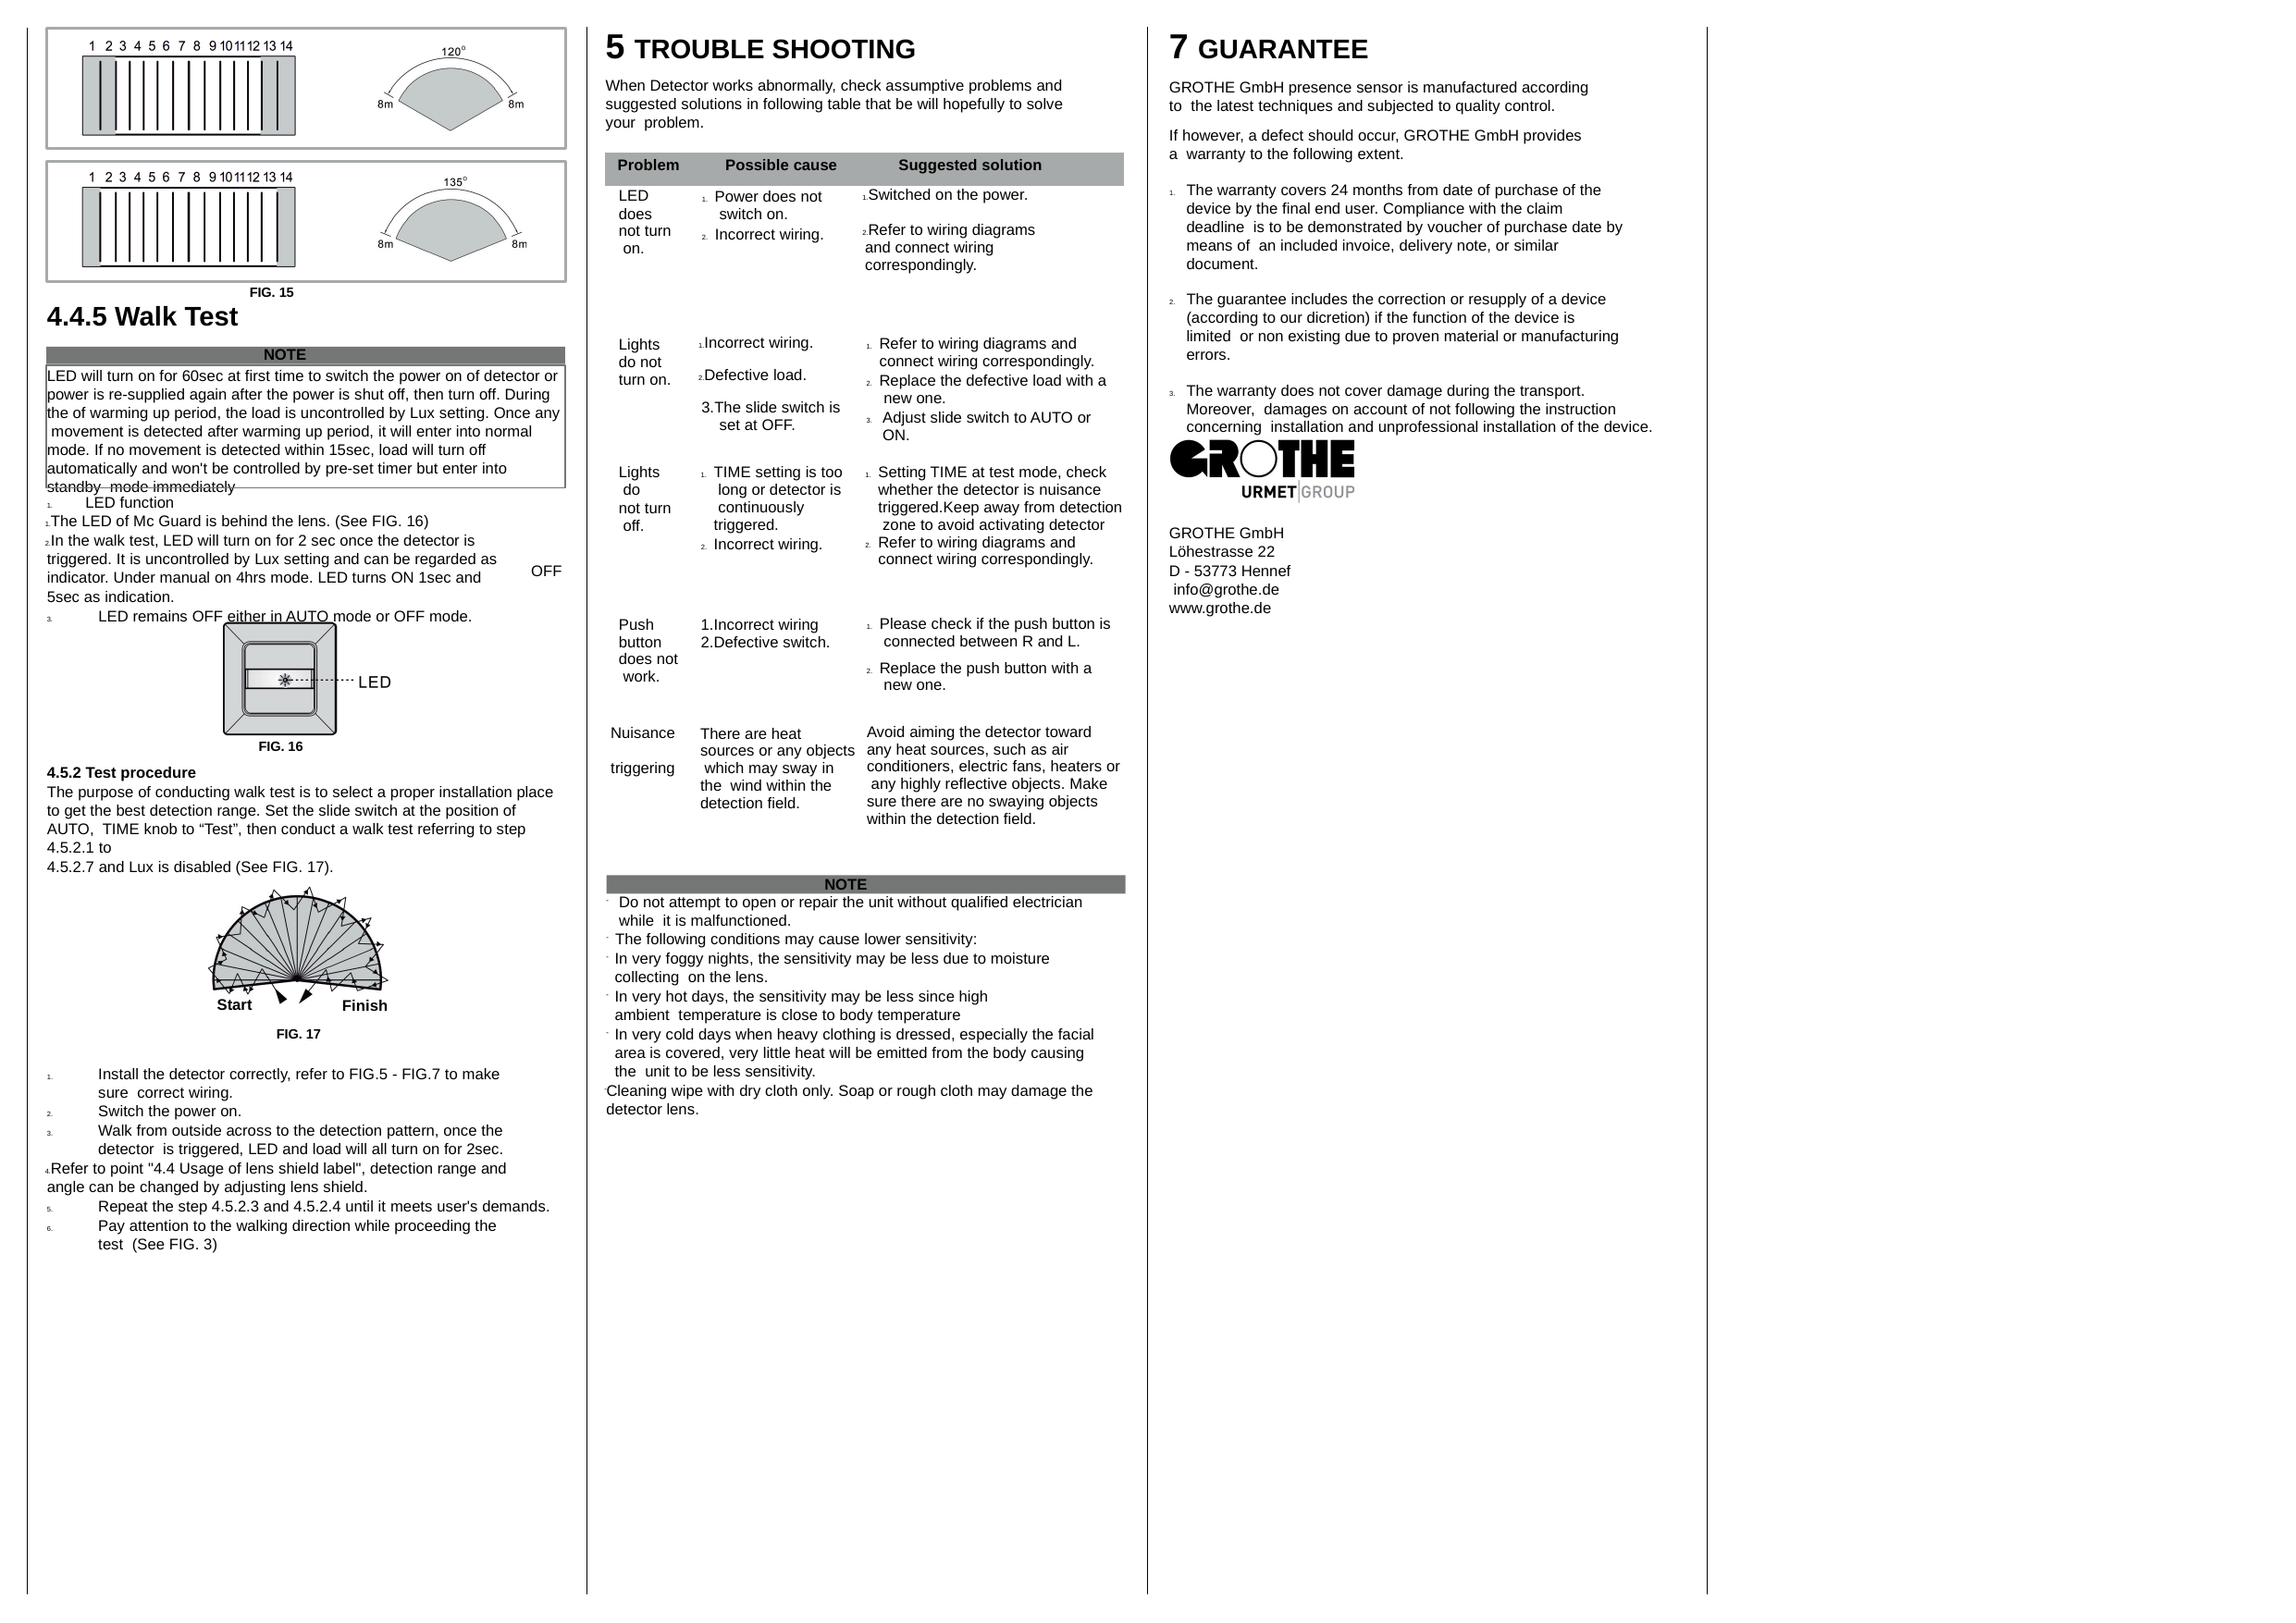

5 TROUBLE SHOOTING
When Detector works abnormally, check assumptive problems and suggested solutions in following table that be will hopefully to solve your problem.
7 GUARANTEE
GROTHE GmbH presence sensor is manufactured according to the latest techniques and subjected to quality control.
If however, a defect should occur, GROTHE GmbH provides a warranty to the following extent.
The warranty covers 24 months from date of purchase of the device by the final end user. Compliance with the claim deadline is to be demonstrated by voucher of purchase date by means of an included invoice, delivery note, or similar document.
The guarantee includes the correction or resupply of a device (according to our dicretion) if the function of the device is limited or non existing due to proven material or manufacturing errors.
The warranty does not cover damage during the transport. Moreover, damages on account of not following the instruction concerning installation and unprofessional installation of the device.
| Problem | Possible cause | Suggested solution |
| --- | --- | --- |
| LED does not turn on. | Power does not switch on. Incorrect wiring. | Switched on the power. Refer to wiring diagrams and connect wiring correspondingly. |
| Lights do not turn on. | Incorrect wiring. Defective load. 3.The slide switch is set at OFF. | Refer to wiring diagrams and connect wiring correspondingly. Replace the defective load with a new one. Adjust slide switch to AUTO or ON. |
| Lights do not turn off. | TIME setting is too long or detector is continuously triggered. Incorrect wiring. | Setting TIME at test mode, check whether the detector is nuisance triggered.Keep away from detection zone to avoid activating detector Refer to wiring diagrams and connect wiring correspondingly. |
| Push button does not work. | 1.Incorrect wiring 2.Defective switch. | Please check if the push button is connected between R and L. Replace the push button with a new one. |
| Nuisance triggering | There are heat sources or any objects which may sway in the wind within the detection field. | Avoid aiming the detector toward any heat sources, such as air conditioners, electric fans, heaters or any highly reflective objects. Make sure there are no swaying objects within the detection field. |
FIG. 15
4.4.5 Walk Test
NOTE
LED will turn on for 60sec at first time to switch the power on of detector or power is re-supplied again after the power is shut off, then turn off. During the of warming up period, the load is uncontrolled by Lux setting. Once any movement is detected after warming up period, it will enter into normal mode. If no movement is detected within 15sec, load will turn off automatically and won't be controlled by pre-set timer but enter into standby mode immediately
LED function
The LED of Mc Guard is behind the lens. (See FIG. 16)
In the walk test, LED will turn on for 2 sec once the detector is triggered. It is uncontrolled by Lux setting and can be regarded as indicator. Under manual on 4hrs mode. LED turns ON 1sec and
5sec as indication.
LED remains OFF either in AUTO mode or OFF mode.
GROTHE GmbH
Löhestrasse 22
D - 53773 Hennef info@grothe.de www.grothe.de
OFF
FIG. 16
4.5.2 Test procedure
The purpose of conducting walk test is to select a proper installation place to get the best detection range. Set the slide switch at the position of AUTO, TIME knob to “Test”, then conduct a walk test referring to step 4.5.2.1 to
4.5.2.7 and Lux is disabled (See FIG. 17).
NOTE
Do not attempt to open or repair the unit without qualified electrician while it is malfunctioned.
The following conditions may cause lower sensitivity:
In very foggy nights, the sensitivity may be less due to moisture collecting on the lens.
In very hot days, the sensitivity may be less since high ambient temperature is close to body temperature
In very cold days when heavy clothing is dressed, especially the facial area is covered, very little heat will be emitted from the body causing the unit to be less sensitivity.
Cleaning wipe with dry cloth only. Soap or rough cloth may damage the detector lens.
Start
Finish
FIG. 17
Install the detector correctly, refer to FIG.5 - FIG.7 to make sure correct wiring.
Switch the power on.
Walk from outside across to the detection pattern, once the detector is triggered, LED and load will all turn on for 2sec.
Refer to point "4.4 Usage of lens shield label", detection range and angle can be changed by adjusting lens shield.
Repeat the step 4.5.2.3 and 4.5.2.4 until it meets user's demands.
Pay attention to the walking direction while proceeding the test (See FIG. 3)